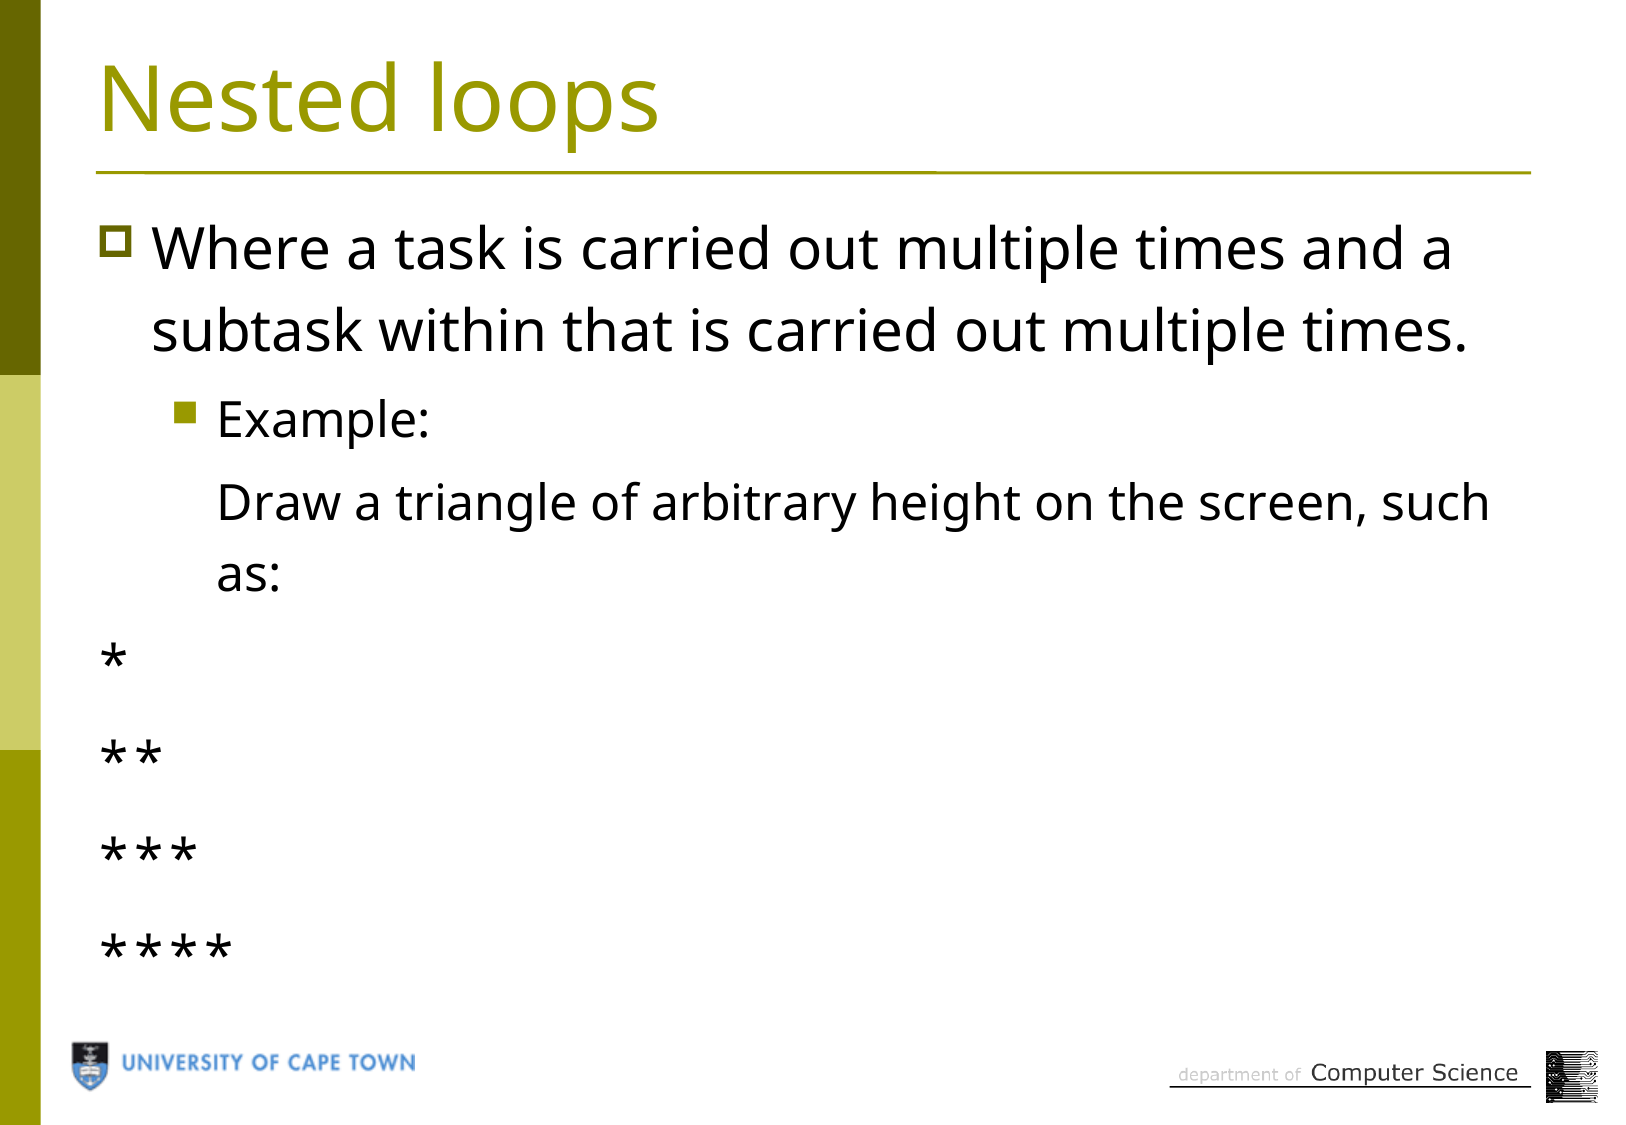

# Nested loops
Where a task is carried out multiple times and a subtask within that is carried out multiple times.
Example:
Draw a triangle of arbitrary height on the screen, such as:
*
**
***
****